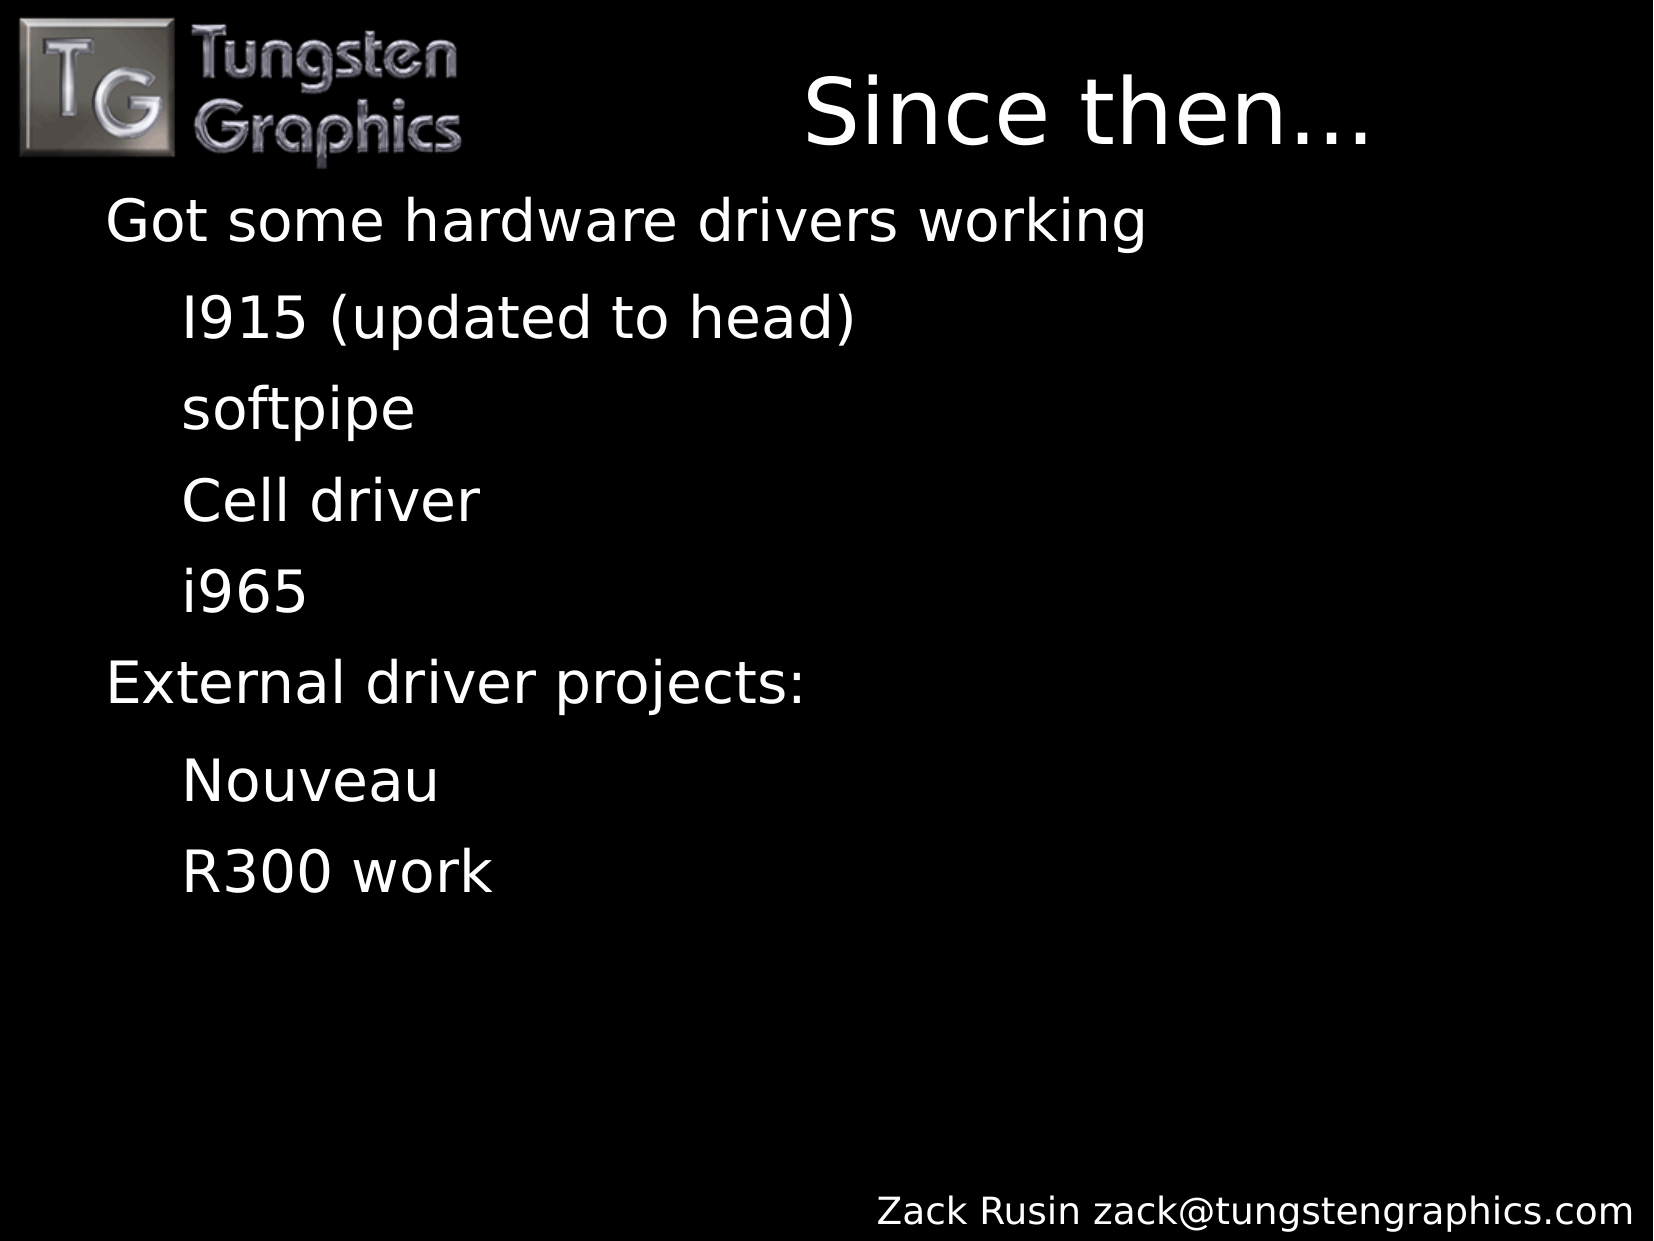

# Since then...
Got some hardware drivers working
I915 (updated to head)
softpipe
Cell driver
i965
External driver projects:
Nouveau
R300 work
Zack Rusin zack@tungstengraphics.com